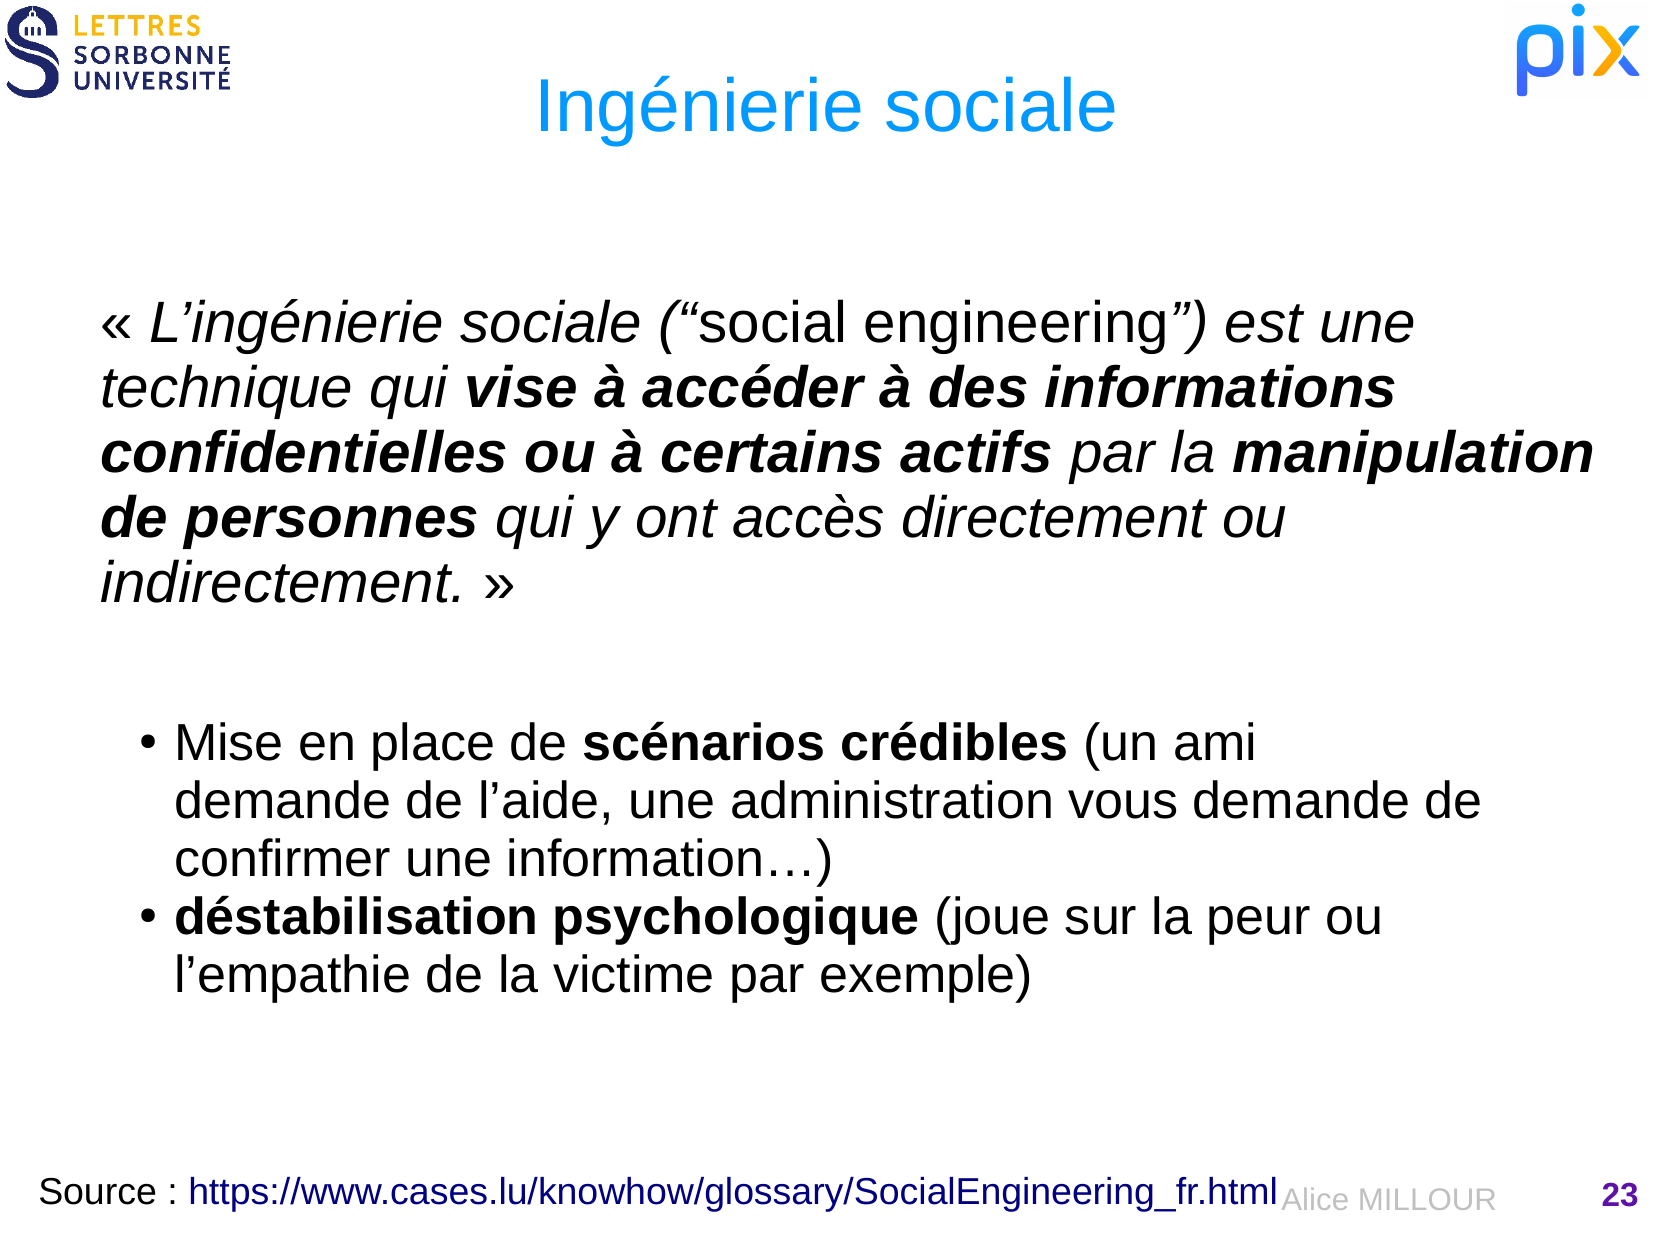

# Ingénierie sociale
« L’ingénierie sociale (“social engineering”) est une technique qui vise à accéder à des informations confidentielles ou à certains actifs par la manipulation de personnes qui y ont accès directement ou indirectement. »
Mise en place de scénarios crédibles (un ami demande de l’aide, une administration vous demande de confirmer une information…)
déstabilisation psychologique (joue sur la peur ou l’empathie de la victime par exemple)
Source : https://www.cases.lu/knowhow/glossary/SocialEngineering_fr.html